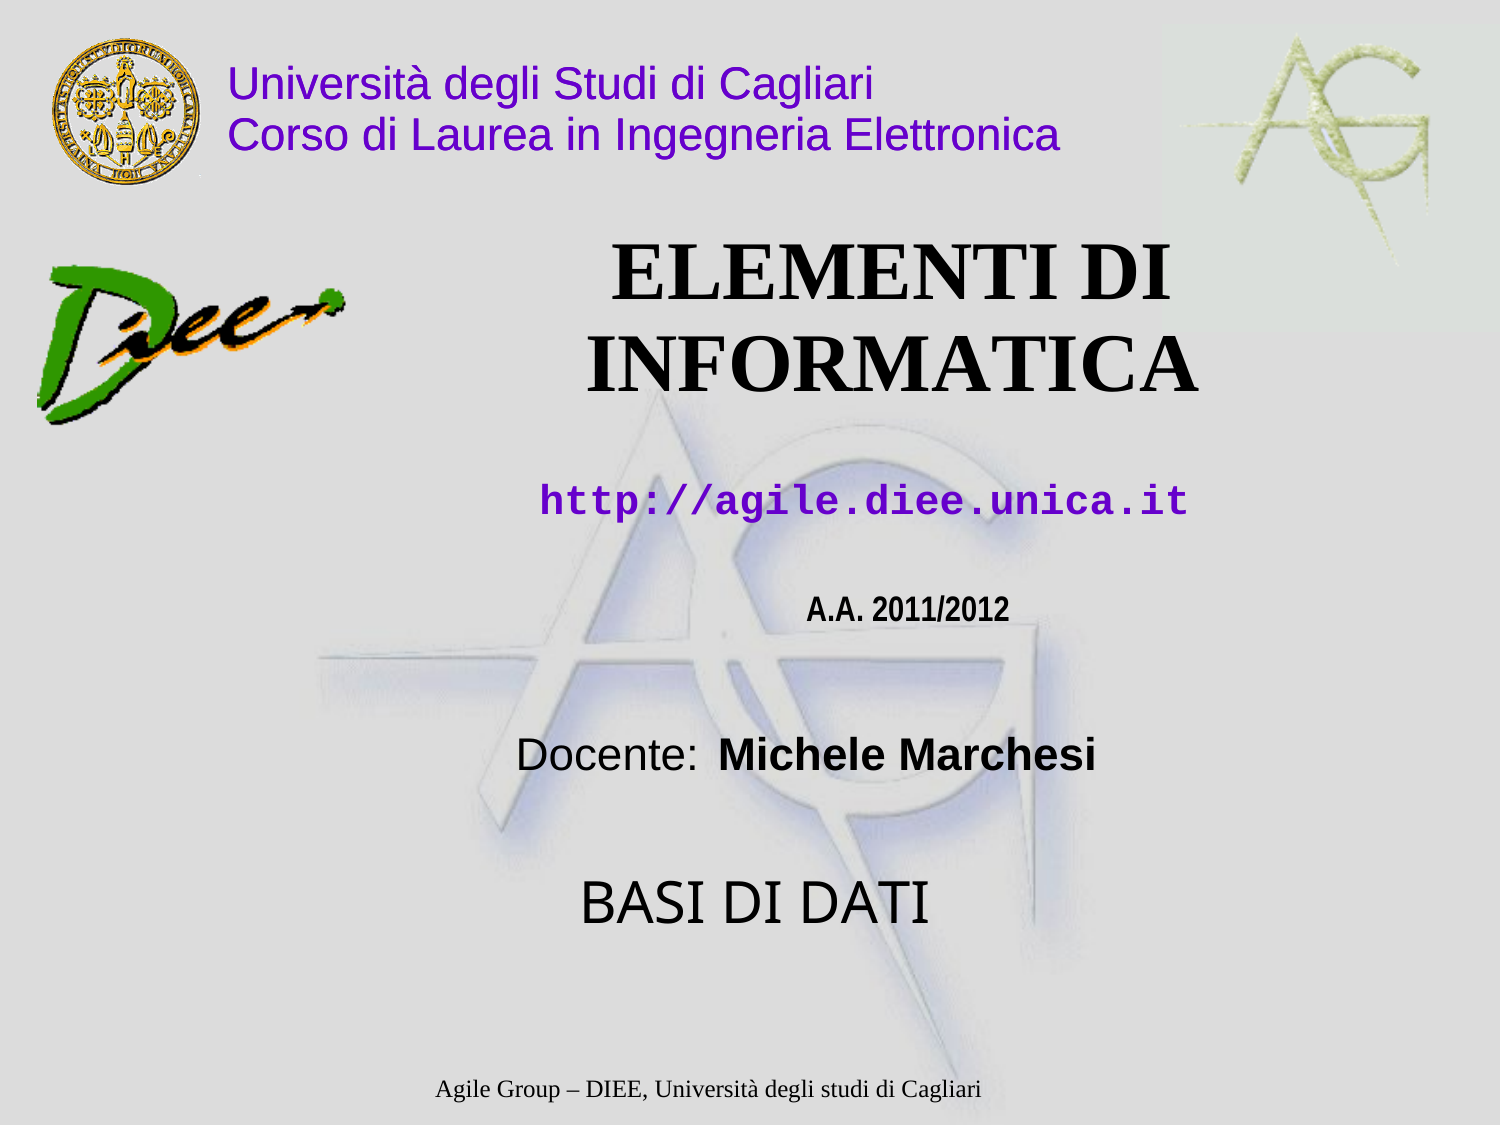

Università degli Studi di Cagliari
Corso di Laurea in Ingegneria Elettronica
# ELEMENTI DI INFORMATICA
http://agile.diee.unica.it
A.A. 2011/2012
Docente:	Michele Marchesi
BASI DI DATI